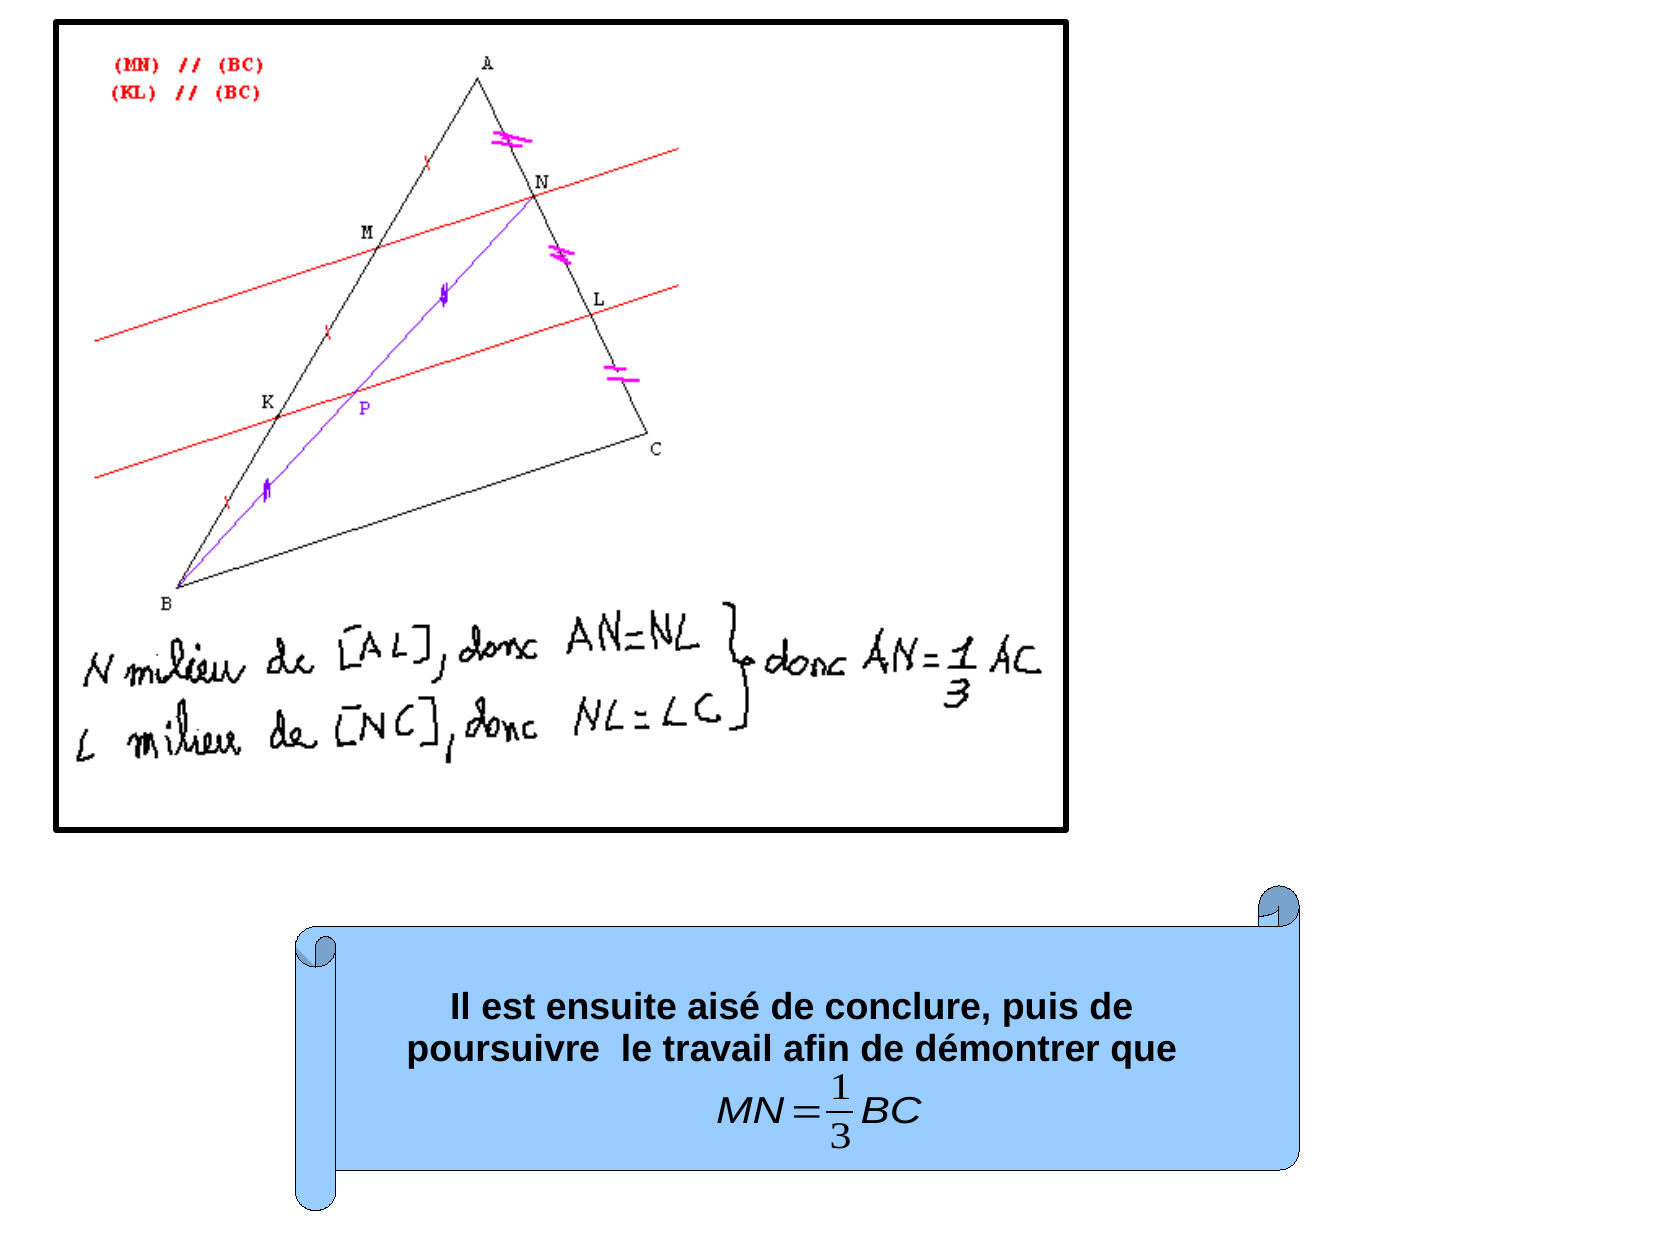

Il est ensuite aisé de conclure, puis de
poursuivre le travail afin de démontrer que